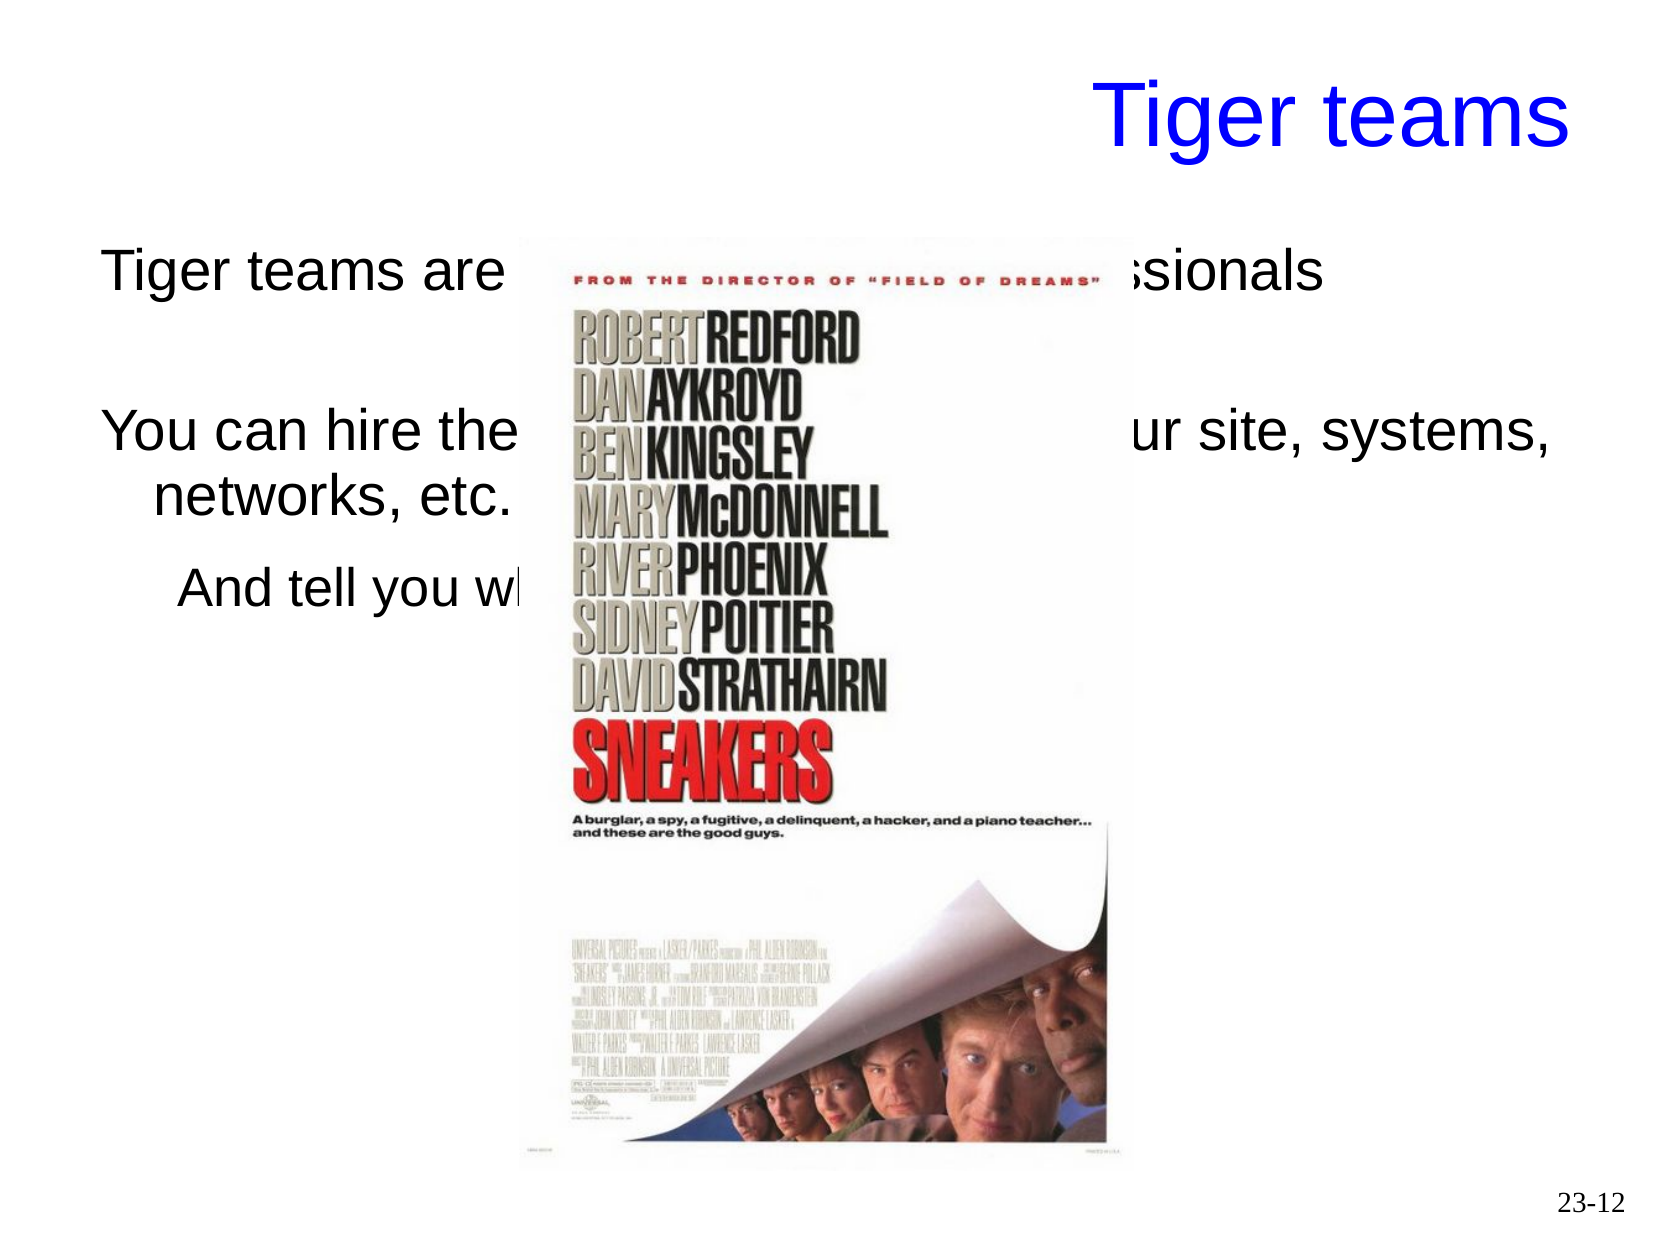

# Tiger teams
Tiger teams are teams of security professionals
You can hire them to try to break into your site, systems, networks, etc.
And tell you what's wrong